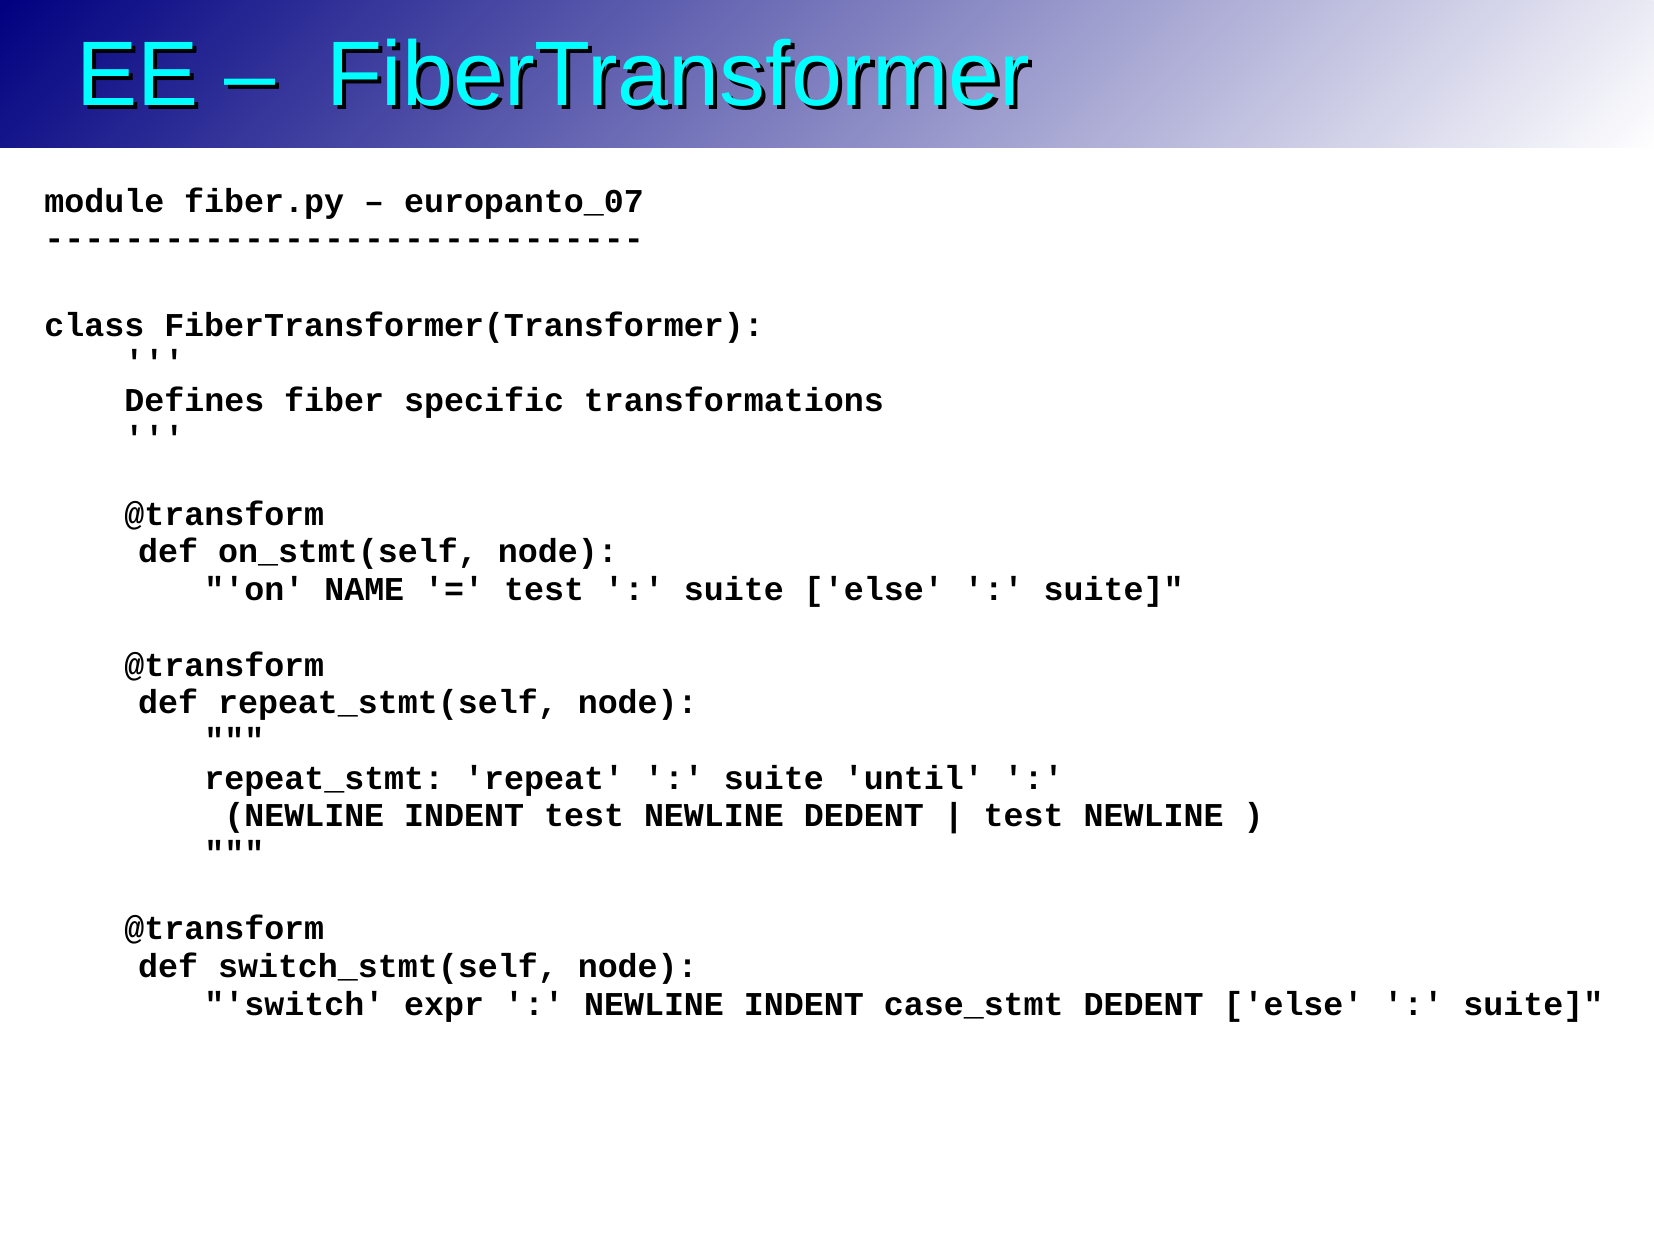

# EE – FiberTransformer
module fiber.py – europanto_07
------------------------------
class FiberTransformer(Transformer):
 '''
 Defines fiber specific transformations
 '''
 @transform
	 def on_stmt(self, node):
 "'on' NAME '=' test ':' suite ['else' ':' suite]"
 @transform
	 def repeat_stmt(self, node):
 """
 repeat_stmt: 'repeat' ':' suite 'until' ':'
 (NEWLINE INDENT test NEWLINE DEDENT | test NEWLINE )
 """
 @transform
	 def switch_stmt(self, node):
 "'switch' expr ':' NEWLINE INDENT case_stmt DEDENT ['else' ':' suite]"